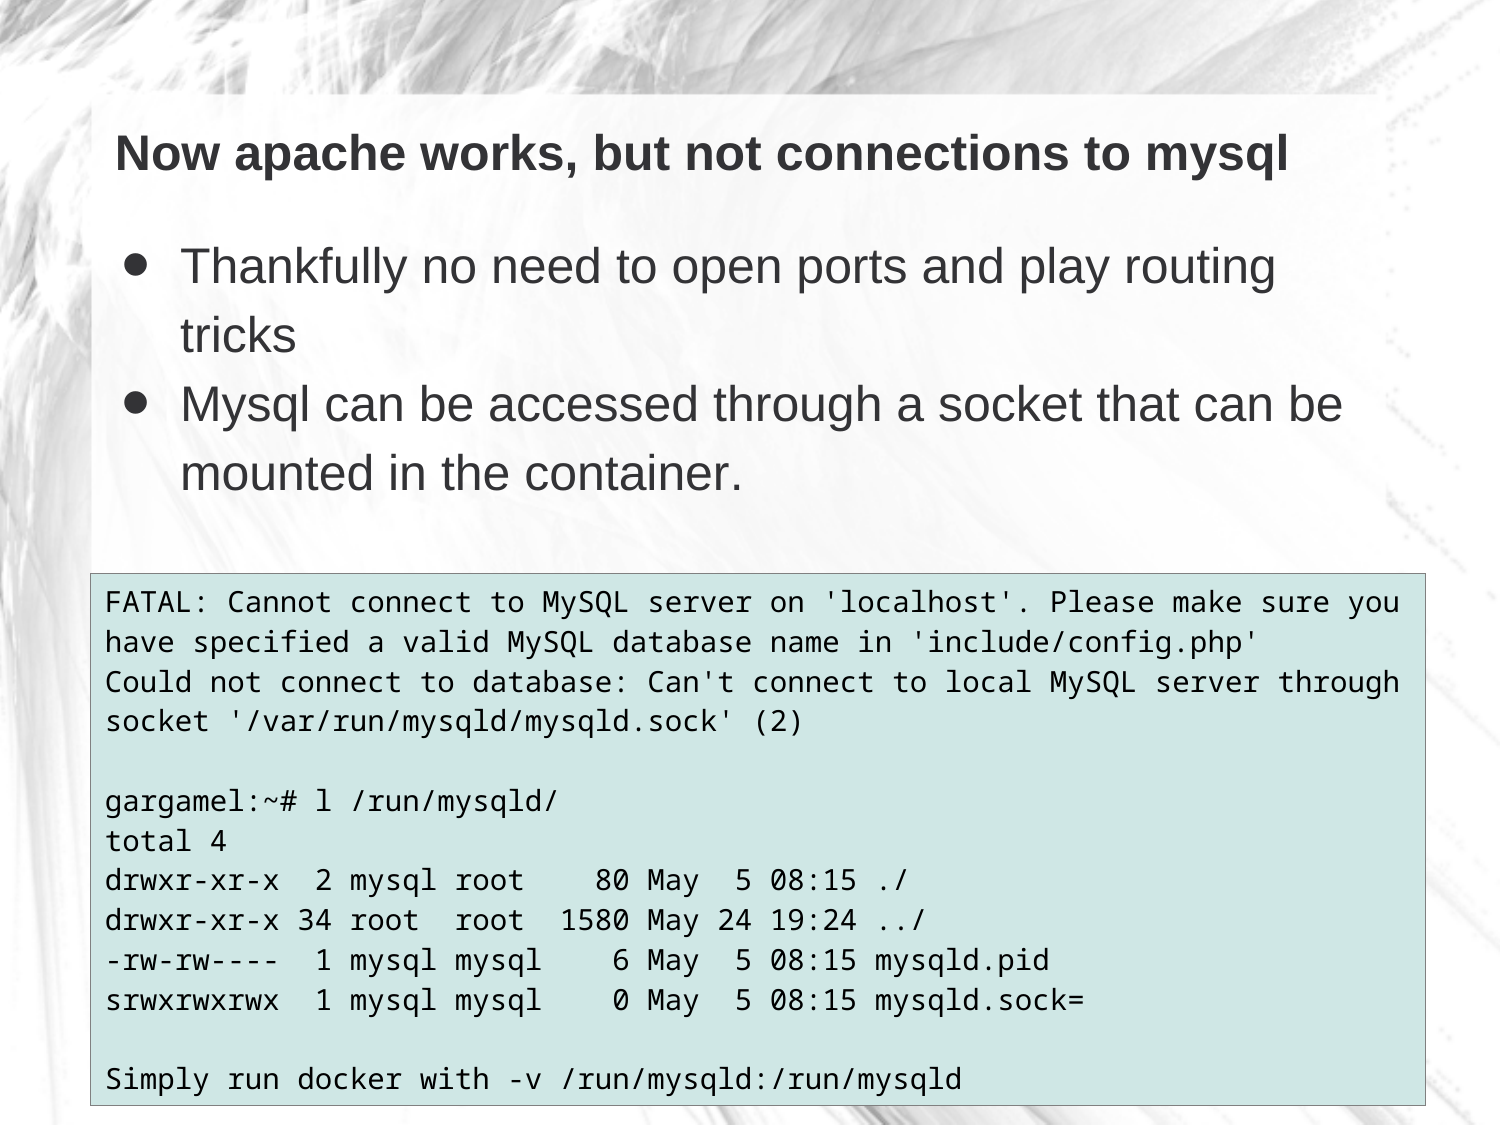

# Now apache works, but not connections to mysql
Thankfully no need to open ports and play routing tricks
Mysql can be accessed through a socket that can be mounted in the container.
FATAL: Cannot connect to MySQL server on 'localhost'. Please make sure you have specified a valid MySQL database name in 'include/config.php'
Could not connect to database: Can't connect to local MySQL server through socket '/var/run/mysqld/mysqld.sock' (2)
gargamel:~# l /run/mysqld/
total 4
drwxr-xr-x 2 mysql root 80 May 5 08:15 ./
drwxr-xr-x 34 root root 1580 May 24 19:24 ../
-rw-rw---- 1 mysql mysql 6 May 5 08:15 mysqld.pid
srwxrwxrwx 1 mysql mysql 0 May 5 08:15 mysqld.sock=
Simply run docker with -v /run/mysqld:/run/mysqld